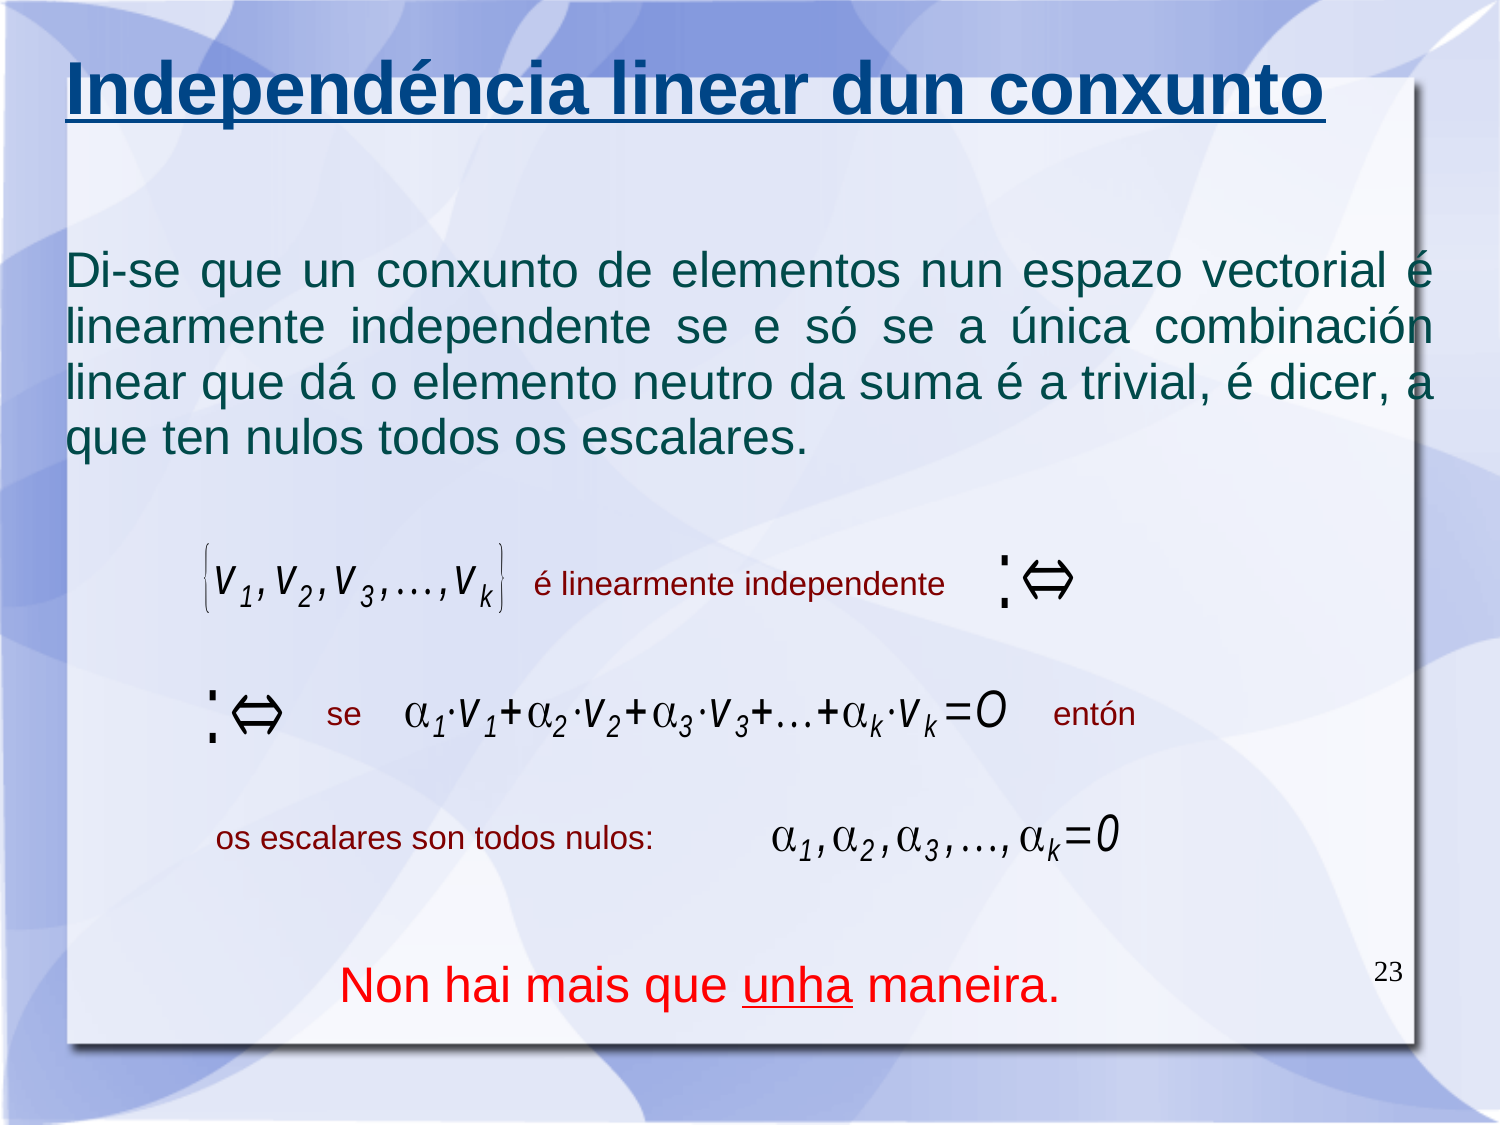

# Independéncia linear dun conxunto
Di-se que un conxunto de elementos nun espazo vectorial é linearmente independente se e só se a única combinación linear que dá o elemento neutro da suma é a trivial, é dicer, a que ten nulos todos os escalares.
é linearmente independente
se
entón
os escalares son todos nulos:
Non hai mais que unha maneira.
23